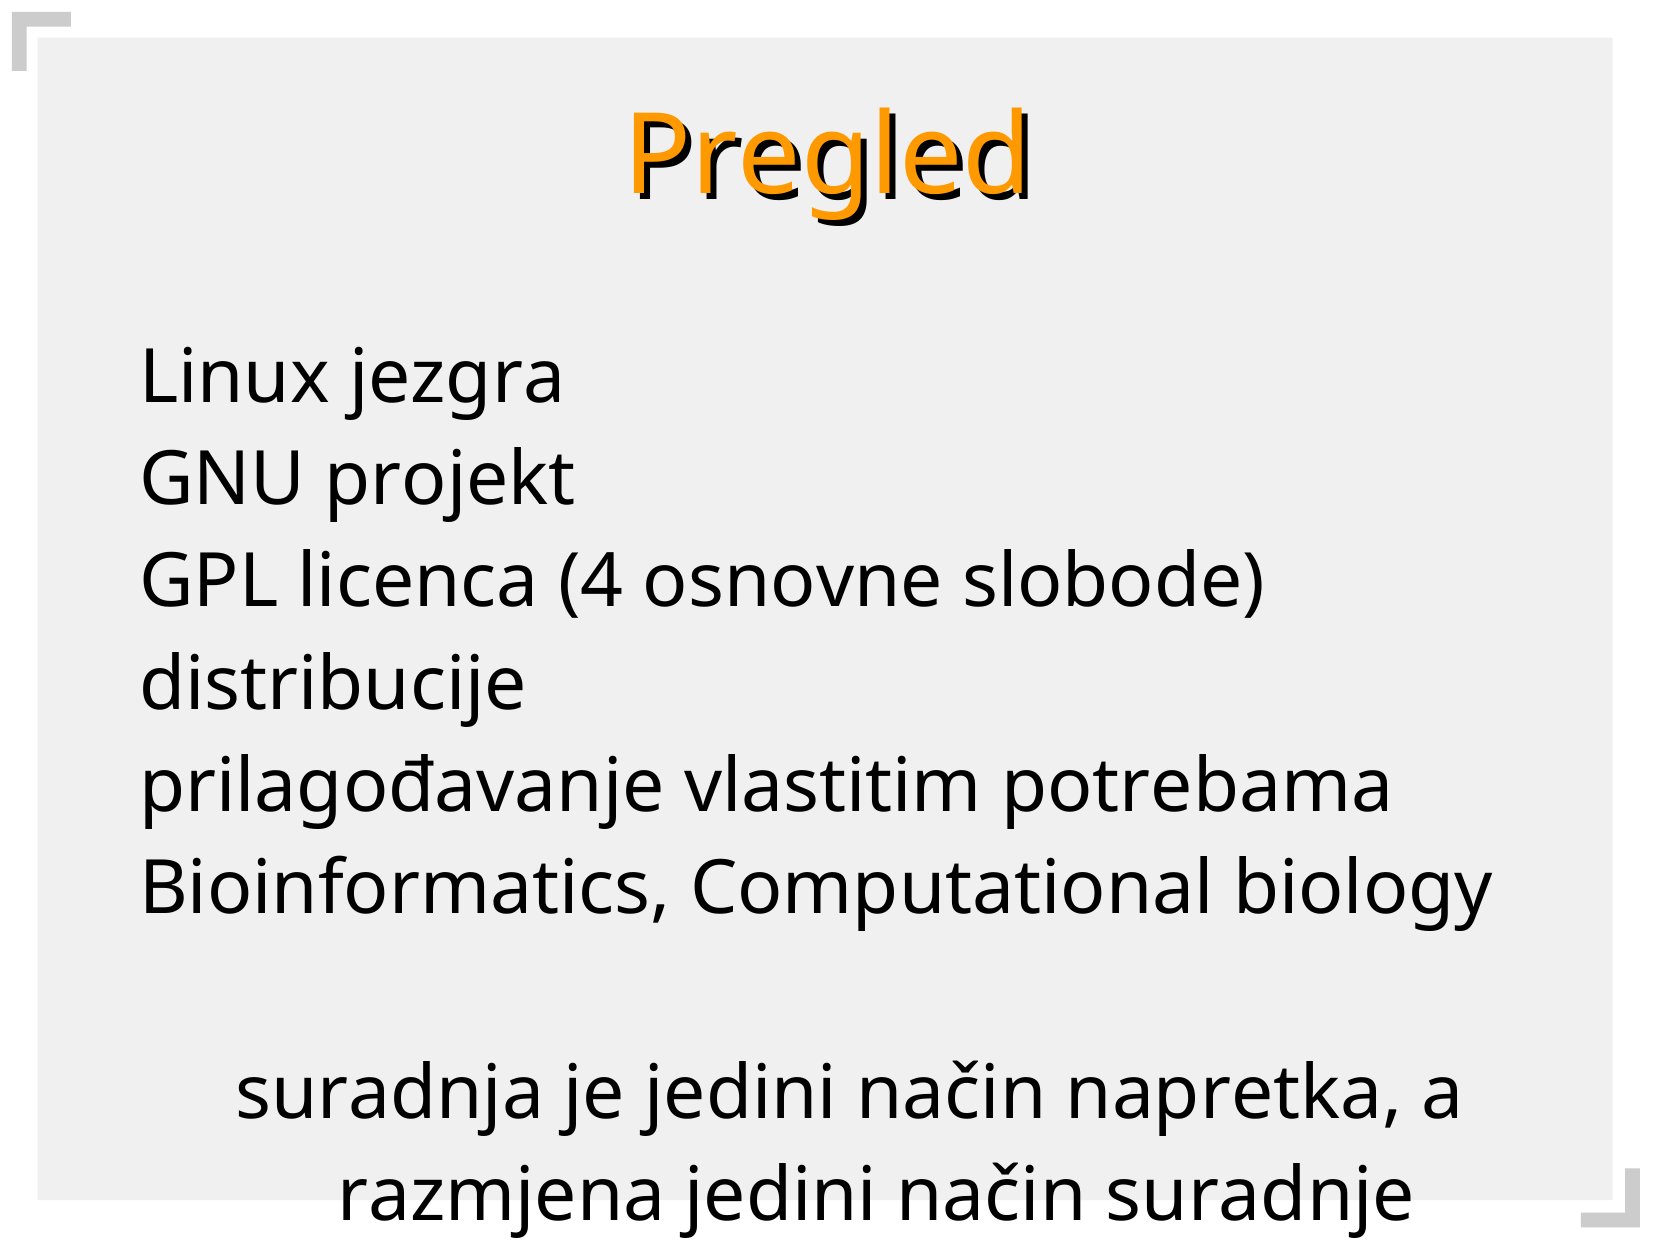

# Pregled
Linux jezgra
GNU projekt
GPL licenca (4 osnovne slobode)
distribucije
prilagođavanje vlastitim potrebama
Bioinformatics, Computational biology
suradnja je jedini način napretka, a razmjena jedini način suradnje